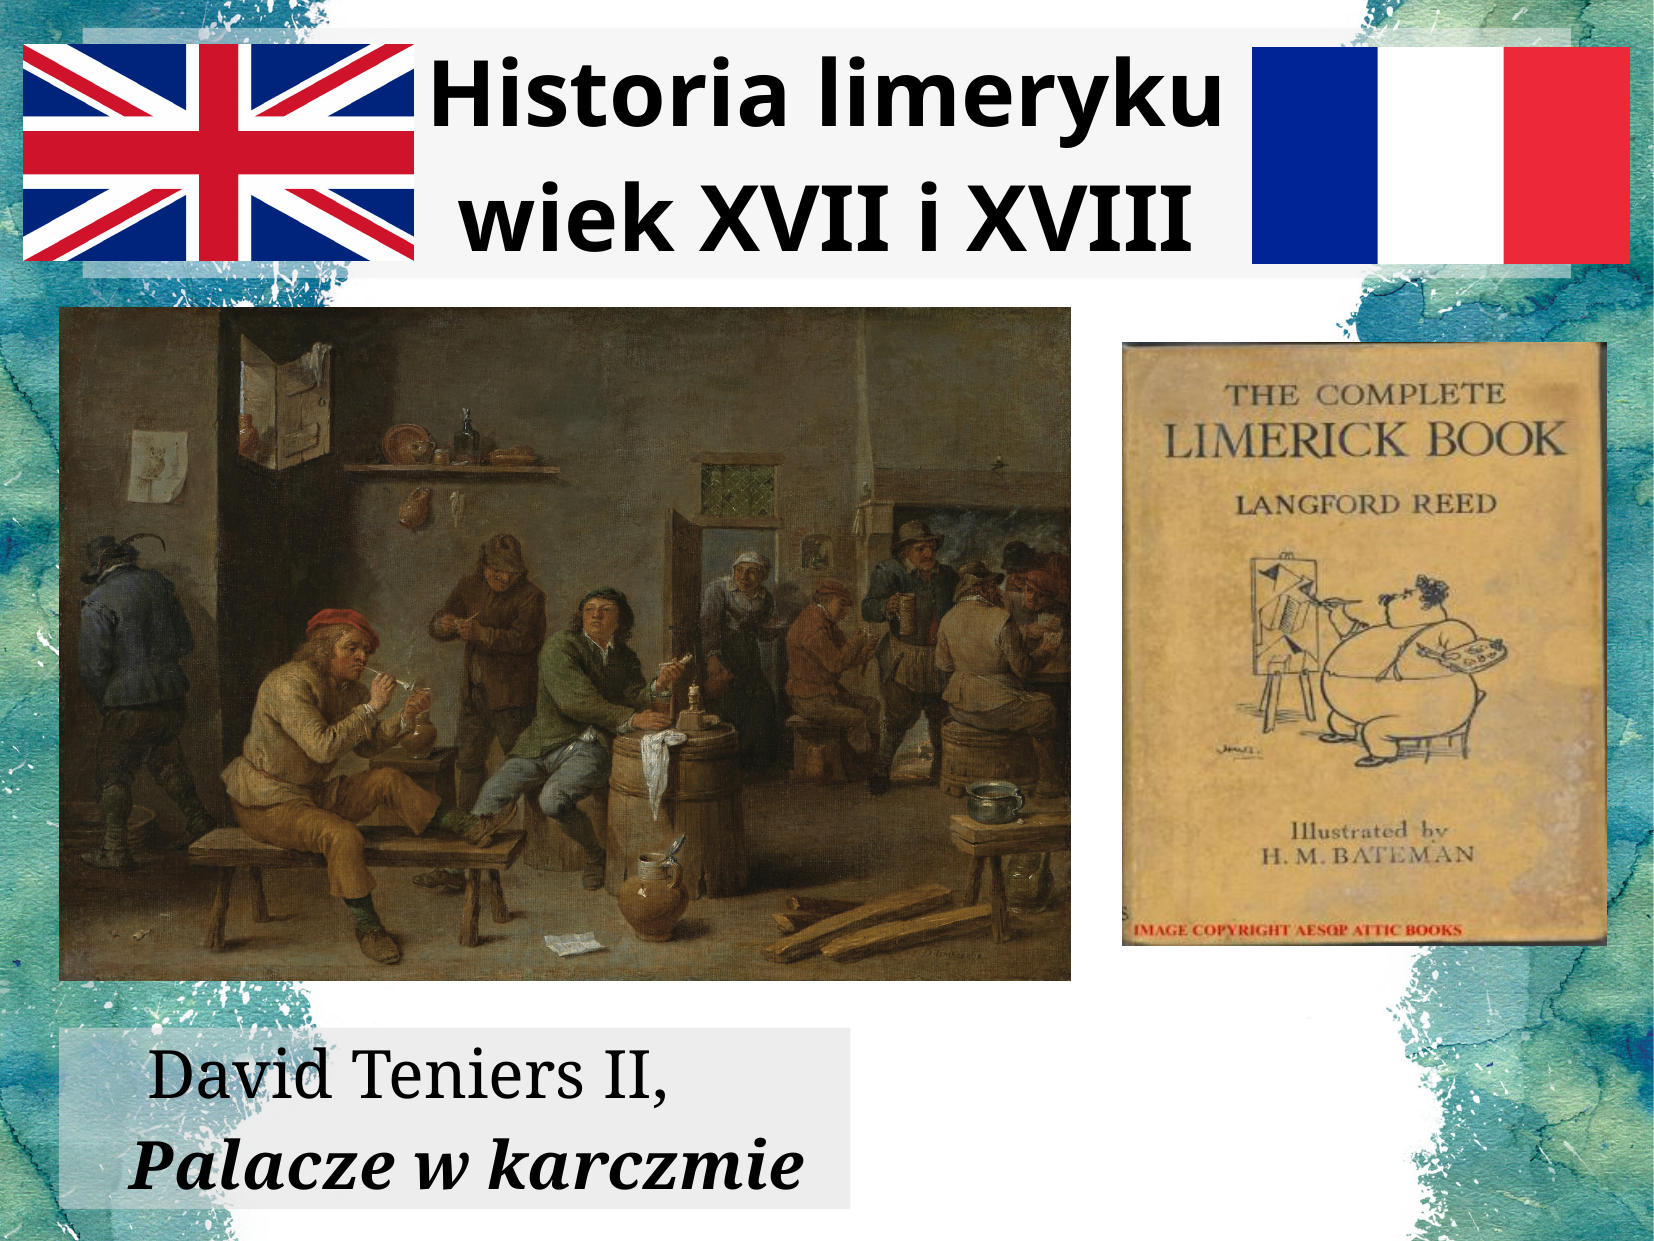

# Historia limeryku wiek XVII i XVIII
 David Teniers II, Palacze w karczmie